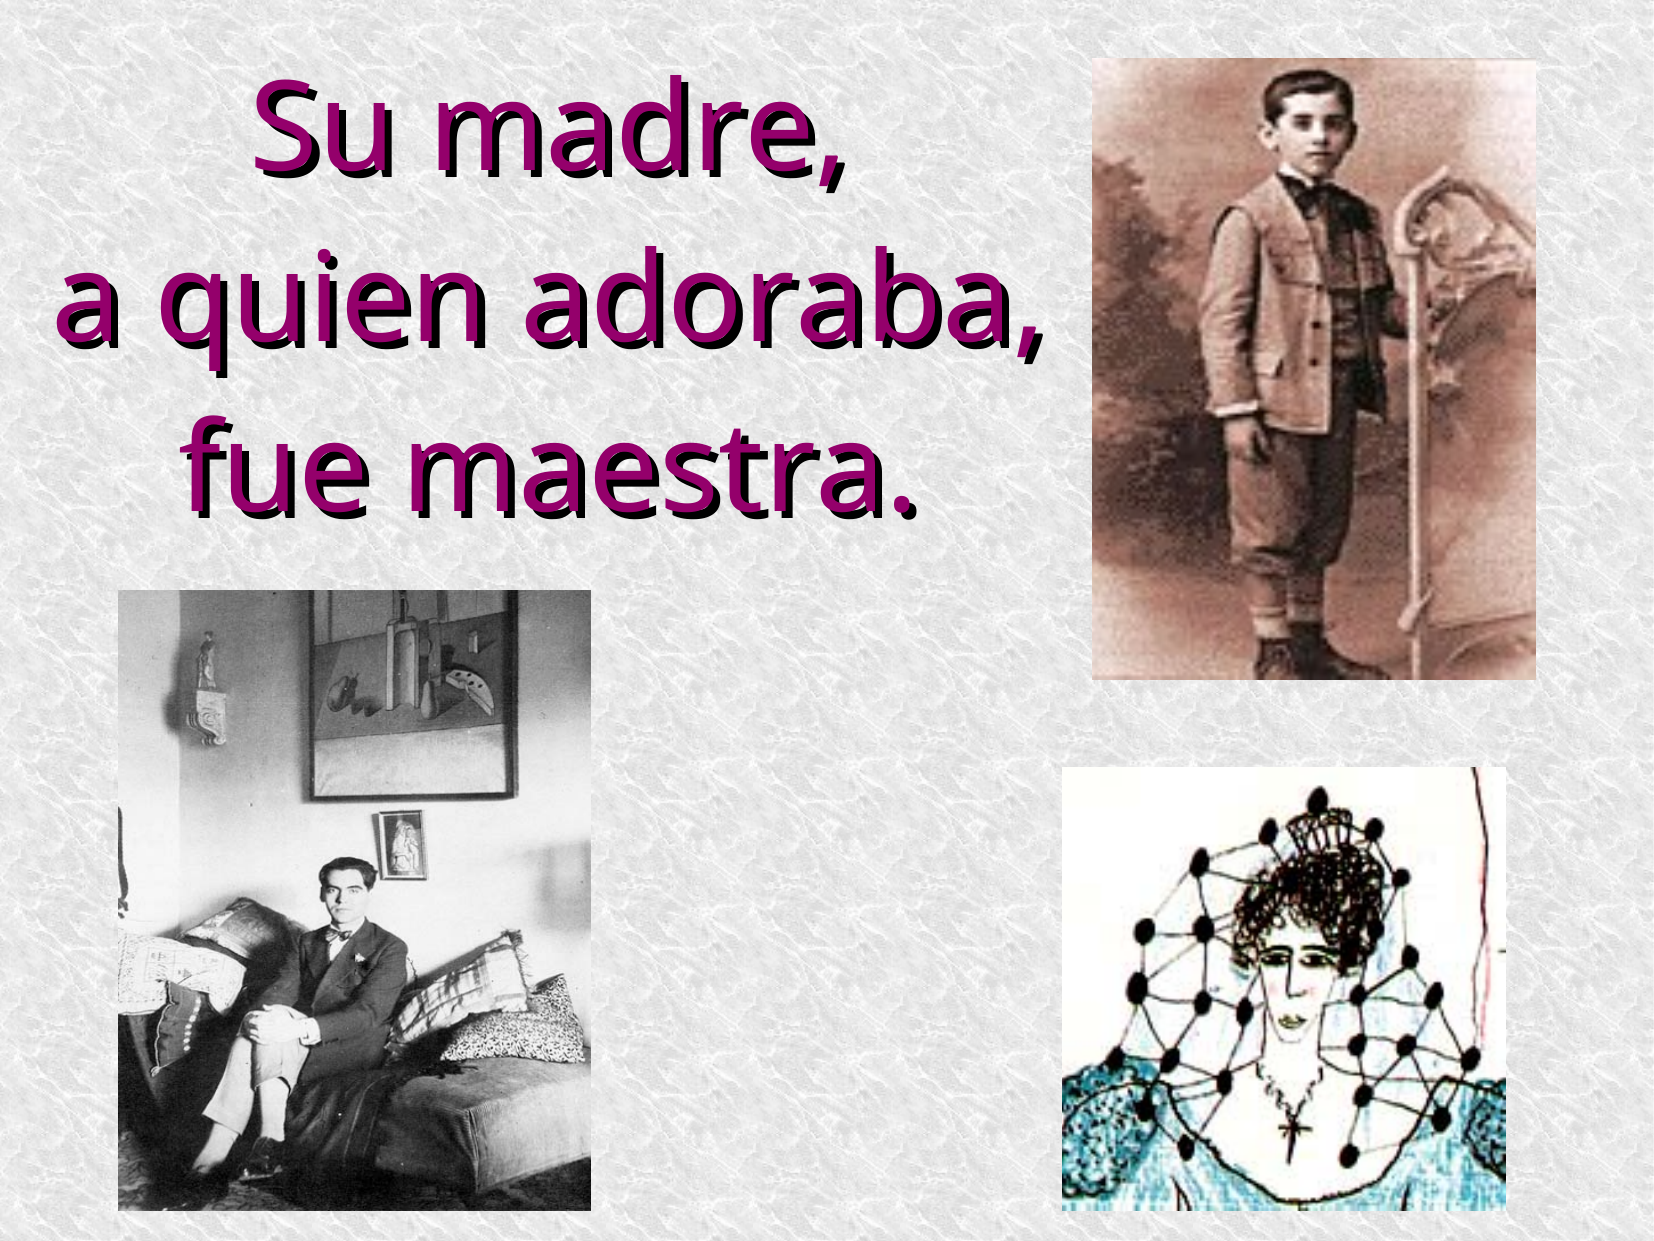

Su madre,
a quien adoraba,
fue maestra.